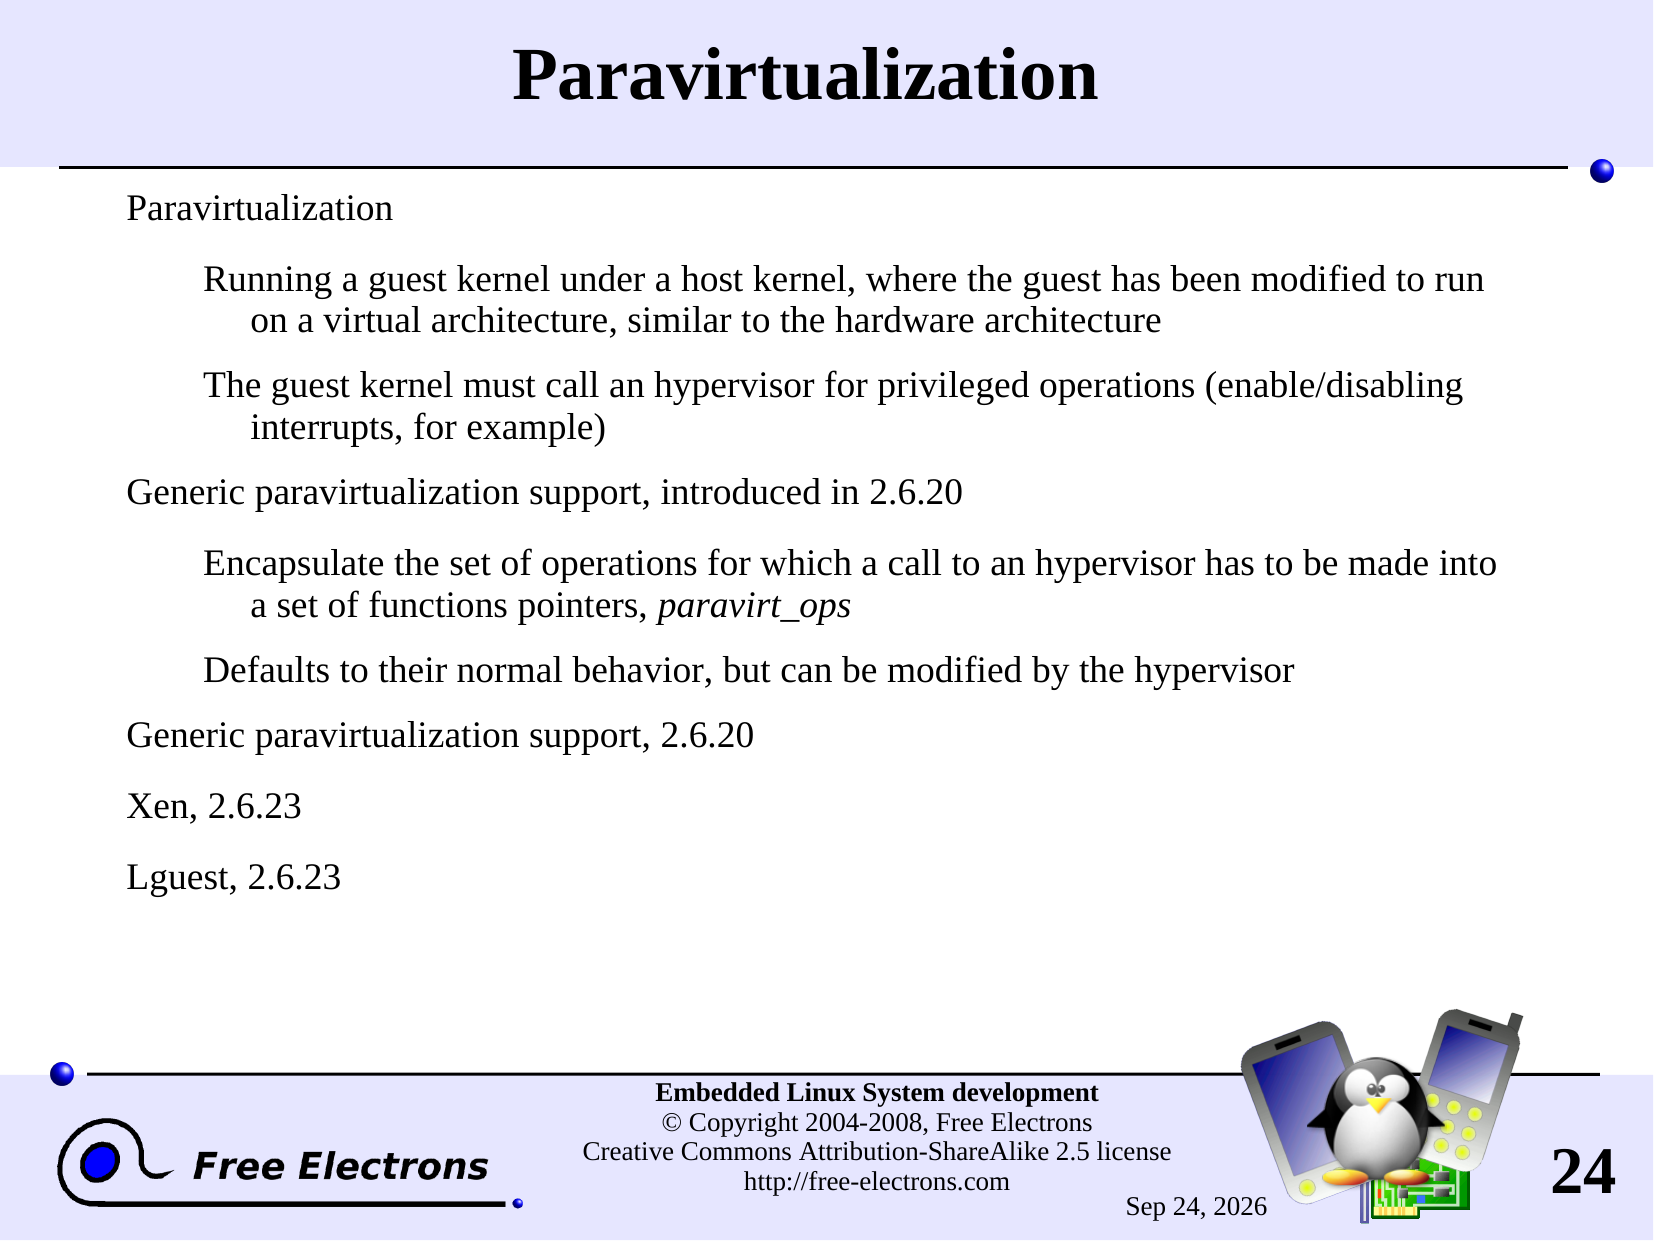

# Paravirtualization
Paravirtualization
Running a guest kernel under a host kernel, where the guest has been modified to run on a virtual architecture, similar to the hardware architecture
The guest kernel must call an hypervisor for privileged operations (enable/disabling interrupts, for example)
Generic paravirtualization support, introduced in 2.6.20
Encapsulate the set of operations for which a call to an hypervisor has to be made into a set of functions pointers, paravirt_ops
Defaults to their normal behavior, but can be modified by the hypervisor
Generic paravirtualization support, 2.6.20
Xen, 2.6.23
Lguest, 2.6.23